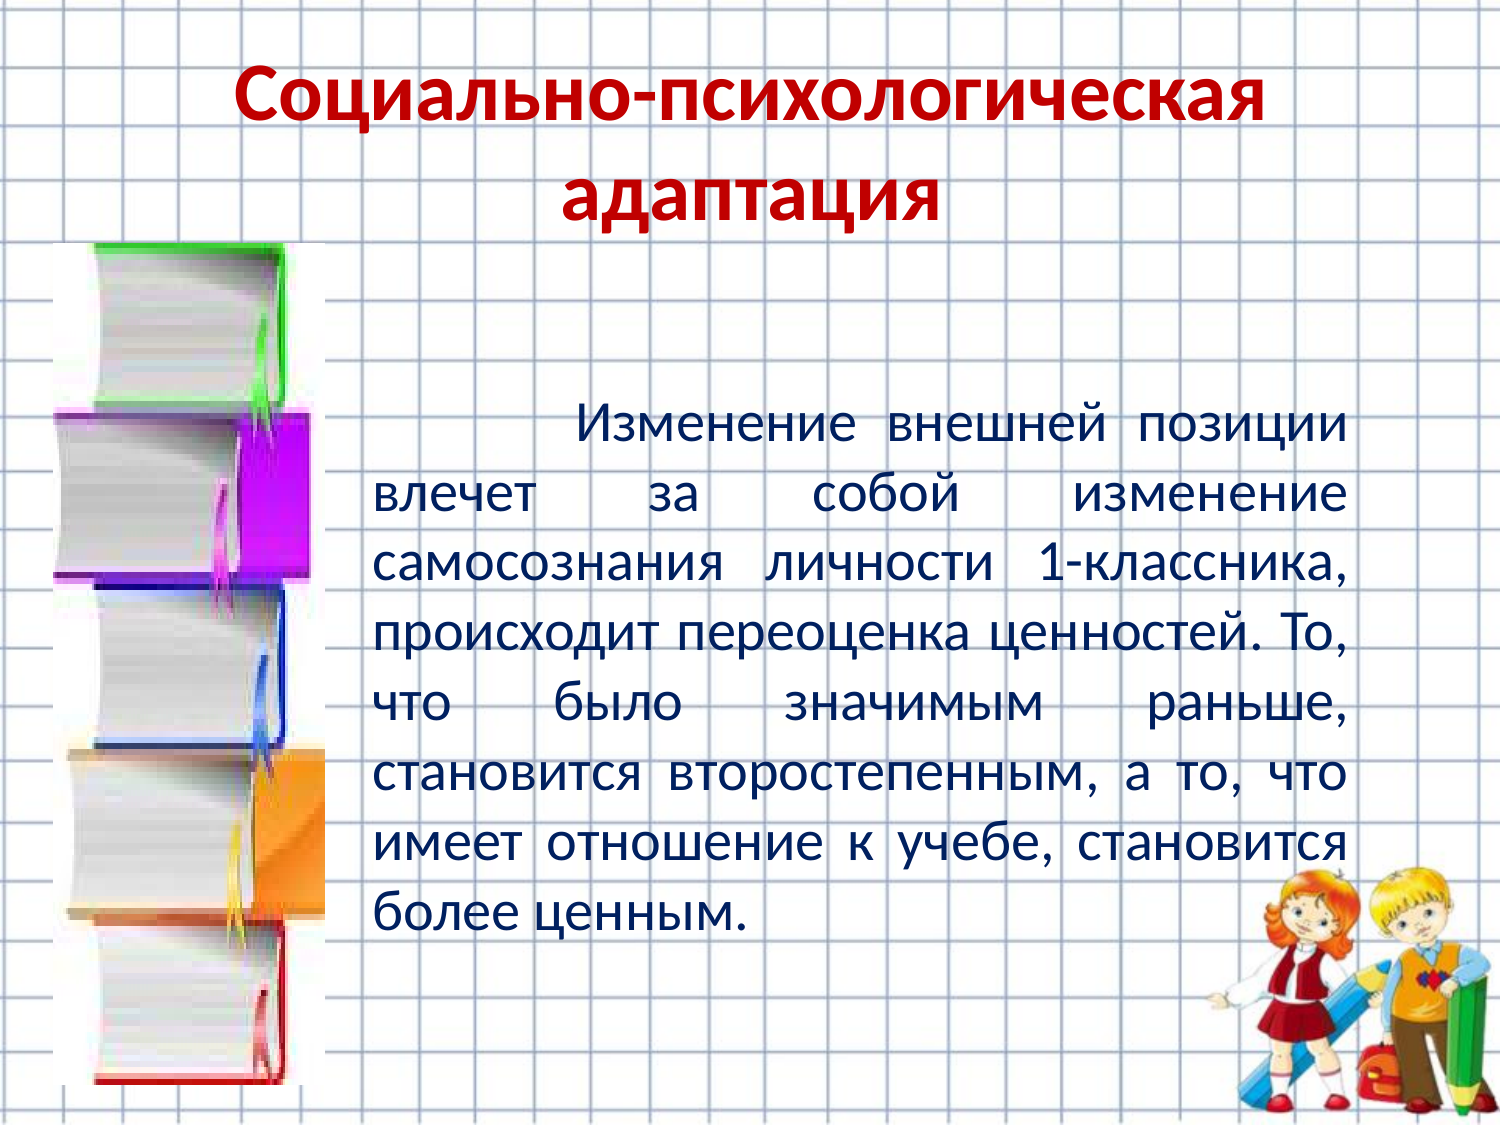

Социально-психологическая адаптация
# Изменение внешней позиции влечет за собой изменение самосознания личности 1-классника, происходит переоценка ценностей. То, что было значимым раньше, становится второстепенным, а то, что имеет отношение к учебе, становится более ценным.